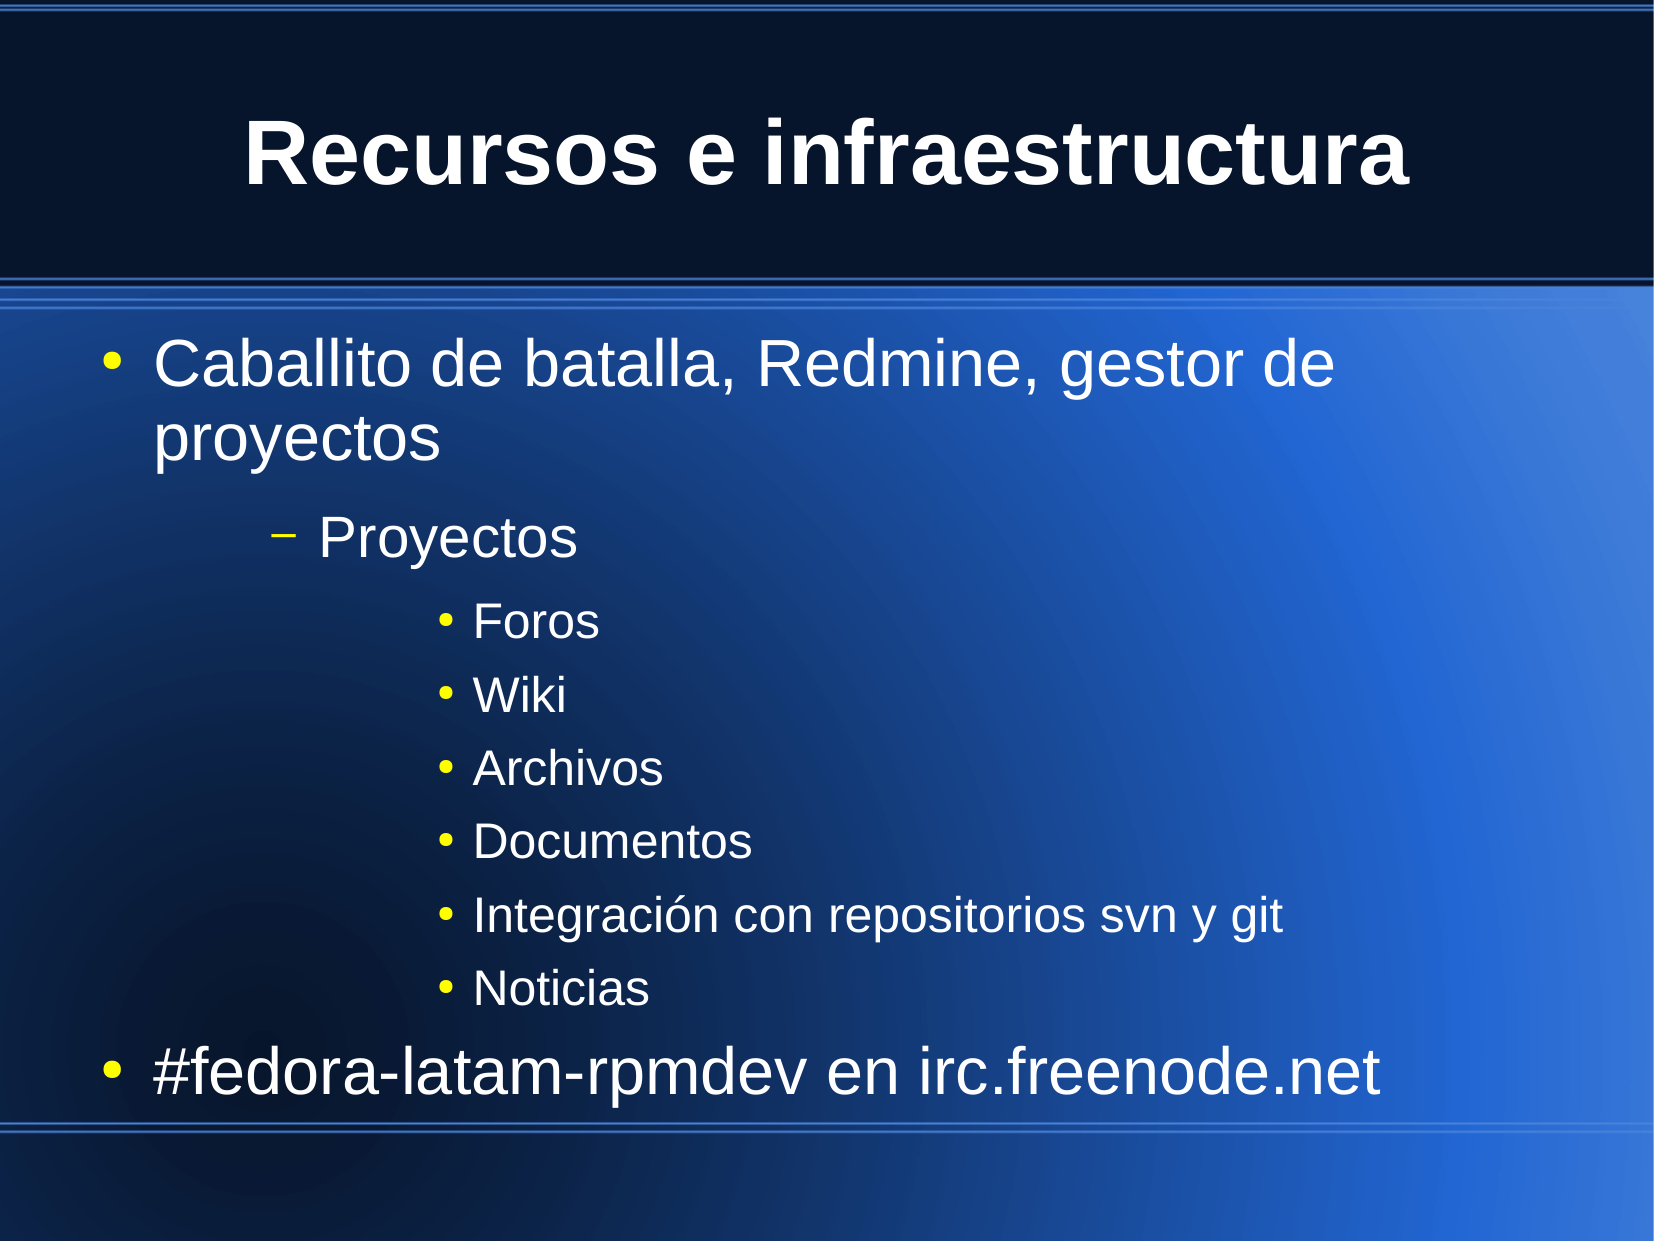

# Recursos e infraestructura
Caballito de batalla, Redmine, gestor de proyectos
Proyectos
Foros
Wiki
Archivos
Documentos
Integración con repositorios svn y git
Noticias
#fedora-latam-rpmdev en irc.freenode.net